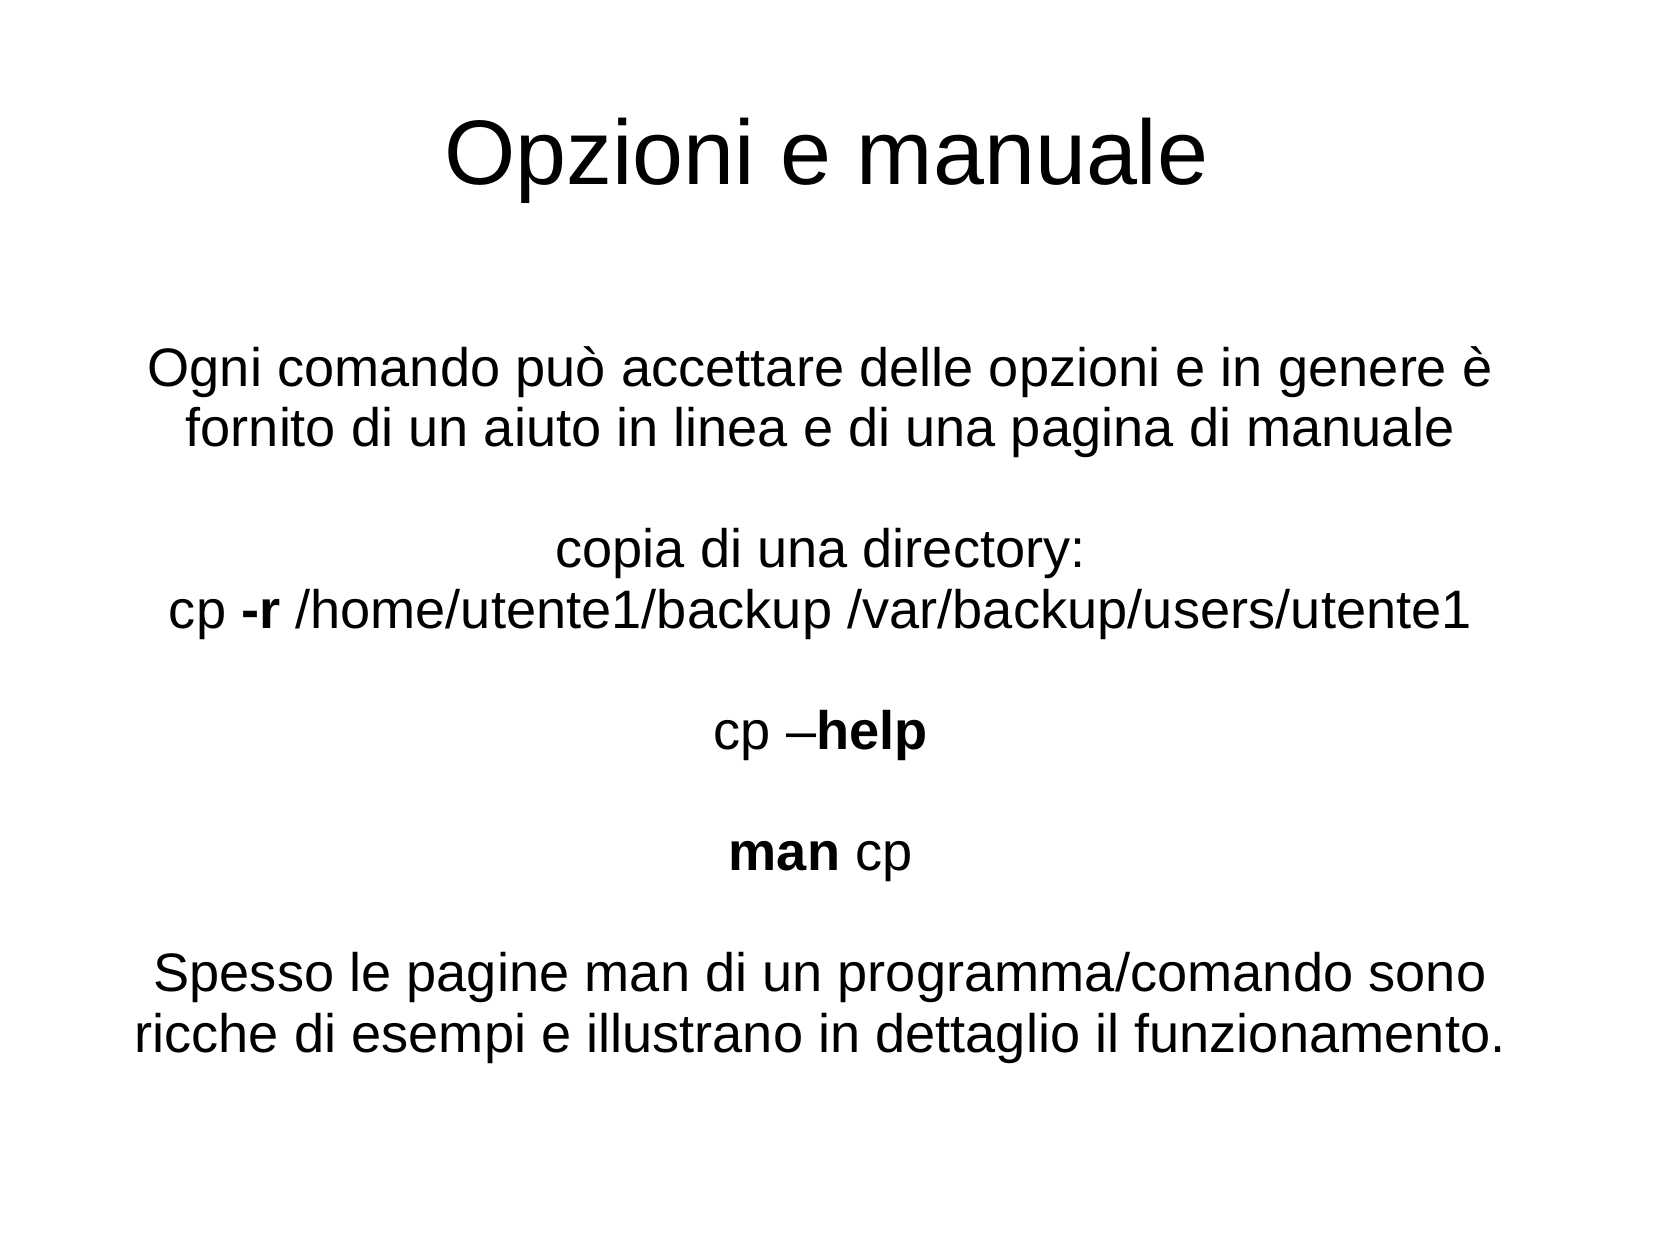

# Opzioni e manuale
Ogni comando può accettare delle opzioni e in genere è fornito di un aiuto in linea e di una pagina di manuale
copia di una directory:
cp -r /home/utente1/backup /var/backup/users/utente1
cp –help
man cp
Spesso le pagine man di un programma/comando sono ricche di esempi e illustrano in dettaglio il funzionamento.